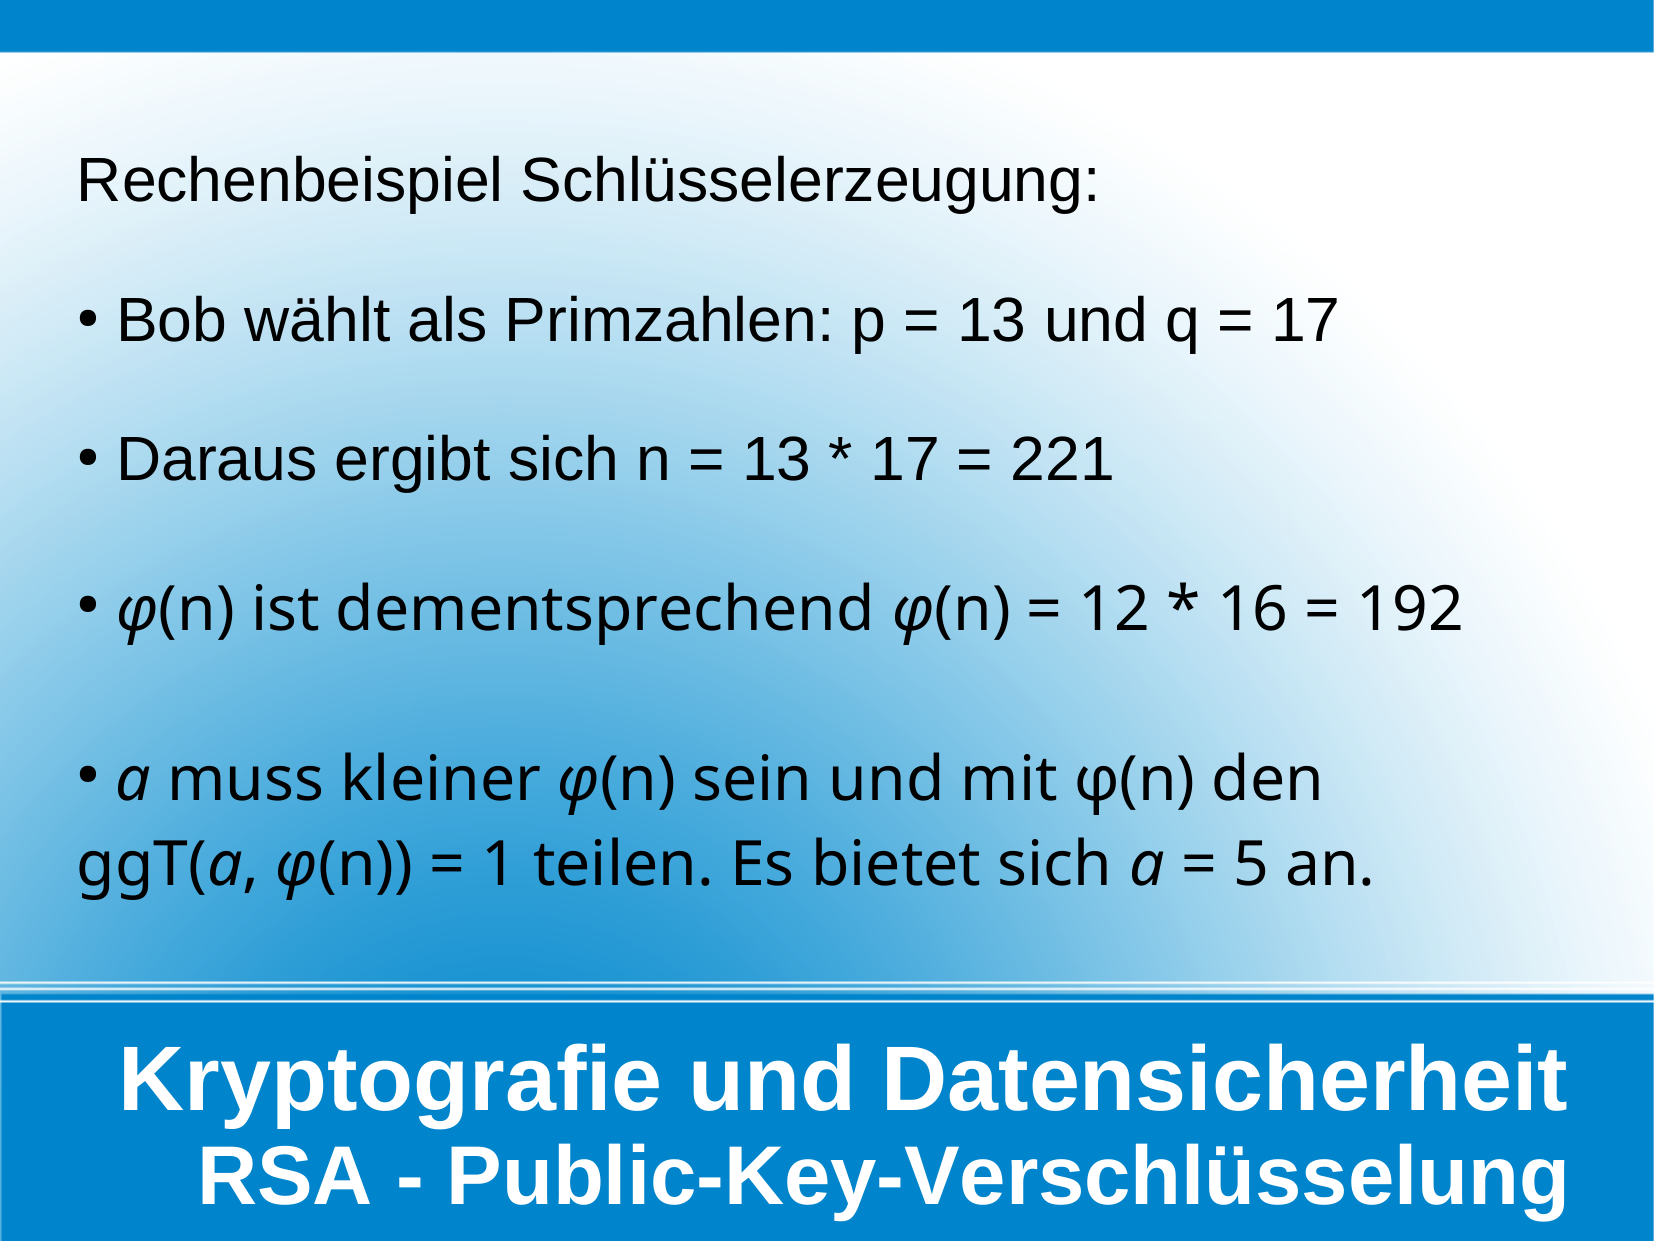

Rechenbeispiel Schlüsselerzeugung:
 Bob wählt als Primzahlen: p = 13 und q = 17
 Daraus ergibt sich n = 13 * 17 = 221
 φ(n) ist dementsprechend φ(n) = 12 * 16 = 192
 a muss kleiner φ(n) sein und mit φ(n) den
ggT(a, φ(n)) = 1 teilen. Es bietet sich a = 5 an.
# Kryptografie und Datensicherheit RSA - Public-Key-Verschlüsselung